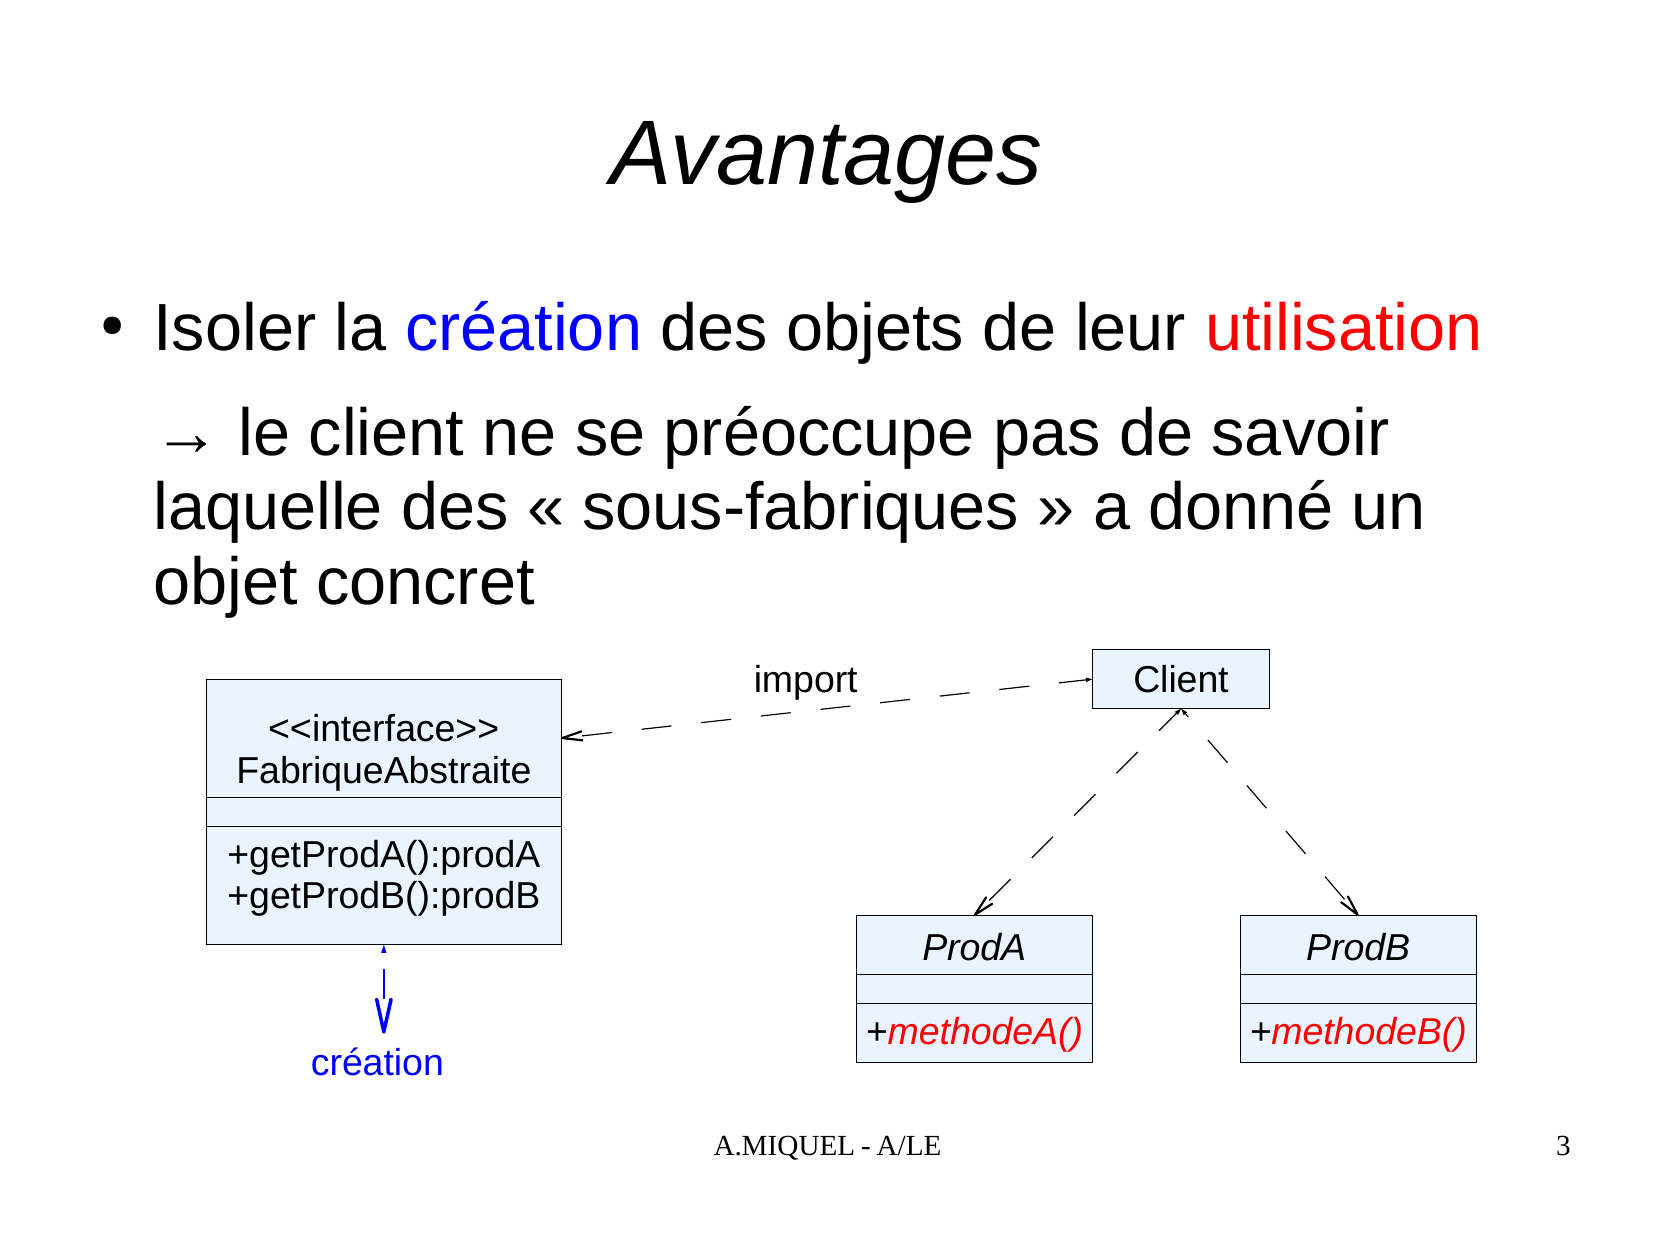

# Avantages
Isoler la création des objets de leur utilisation
→ le client ne se préoccupe pas de savoir laquelle des « sous-fabriques » a donné un objet concret
Client
import
<<interface>>
FabriqueAbstraite
+getProdA():prodA
+getProdB():prodB
ProdA
+methodeA()
ProdB
+methodeB()
création
A.MIQUEL - A/LE
3